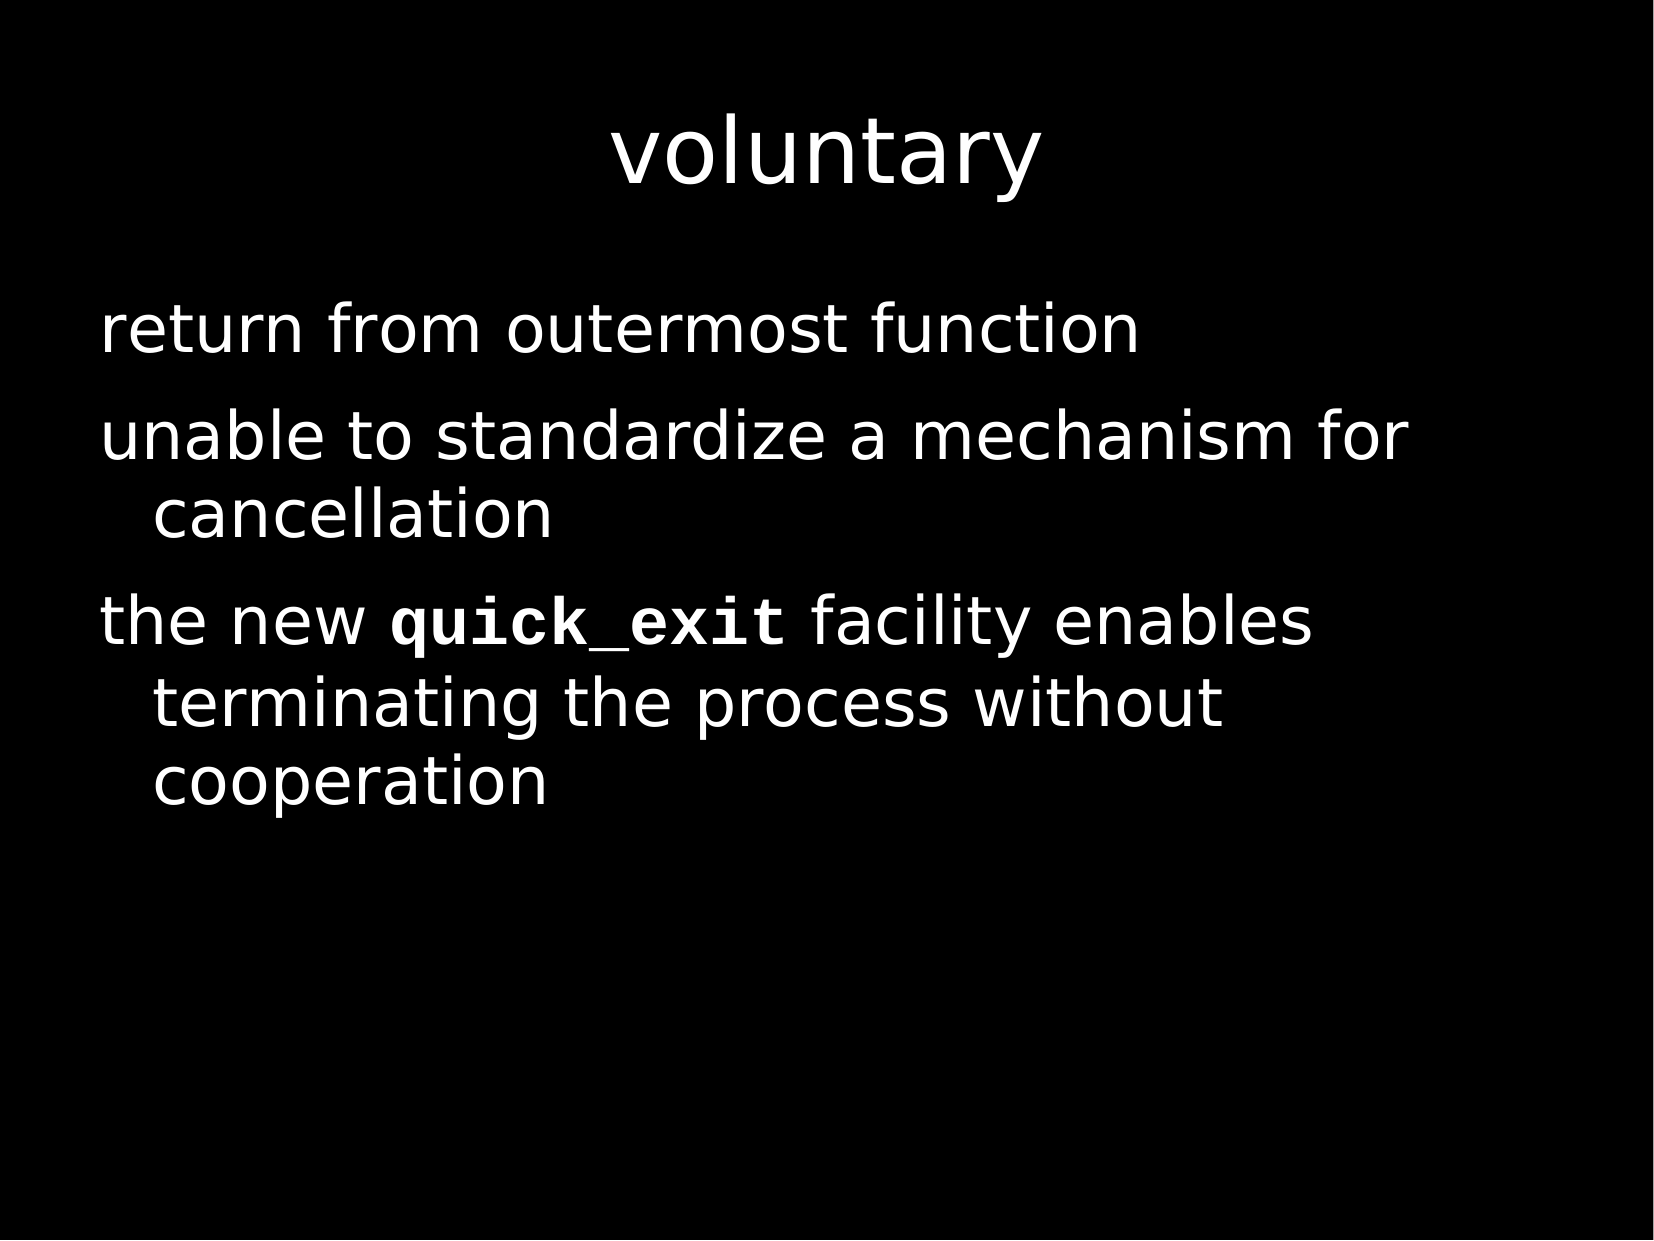

# voluntary
return from outermost function
unable to standardize a mechanism for cancellation
the new quick_exit facility enables terminating the process without cooperation